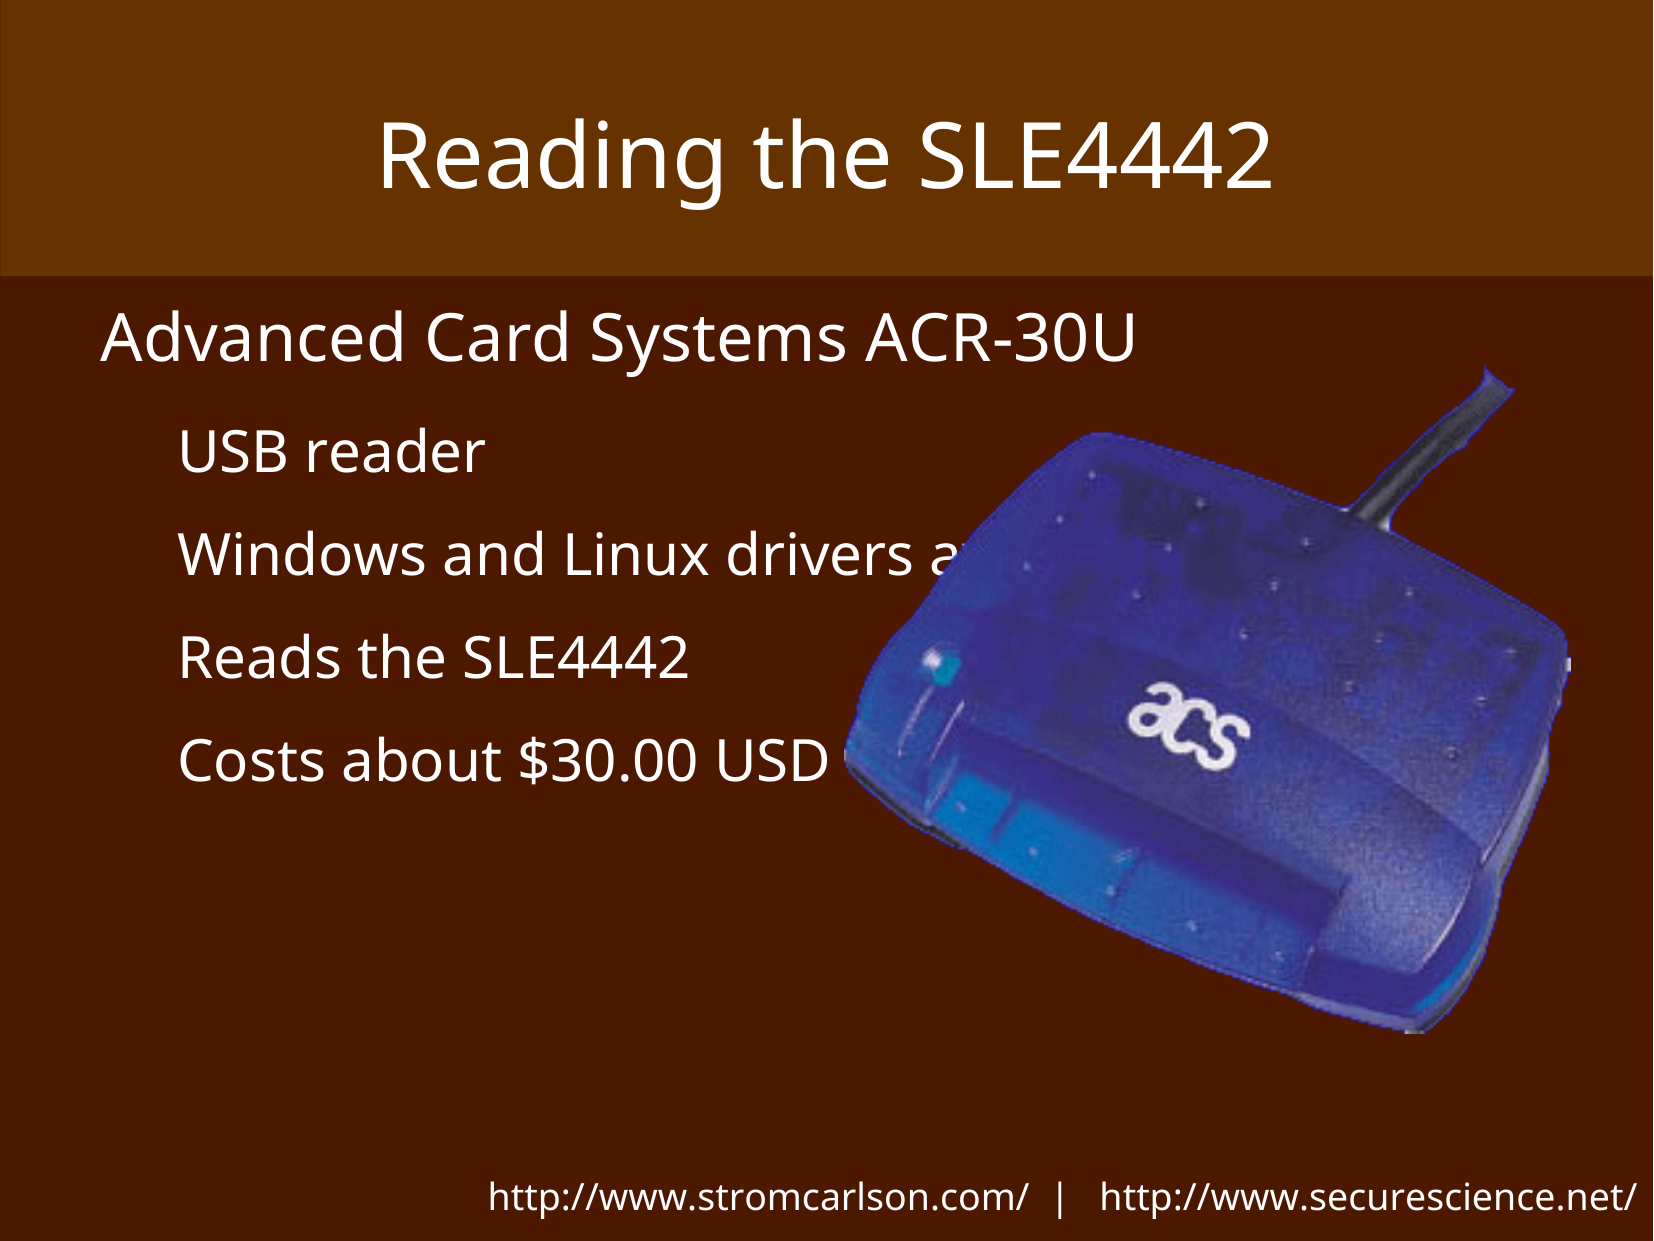

# Reading the SLE4442
Advanced Card Systems ACR-30U
USB reader
Windows and Linux drivers available
Reads the SLE4442
Costs about $30.00 USD